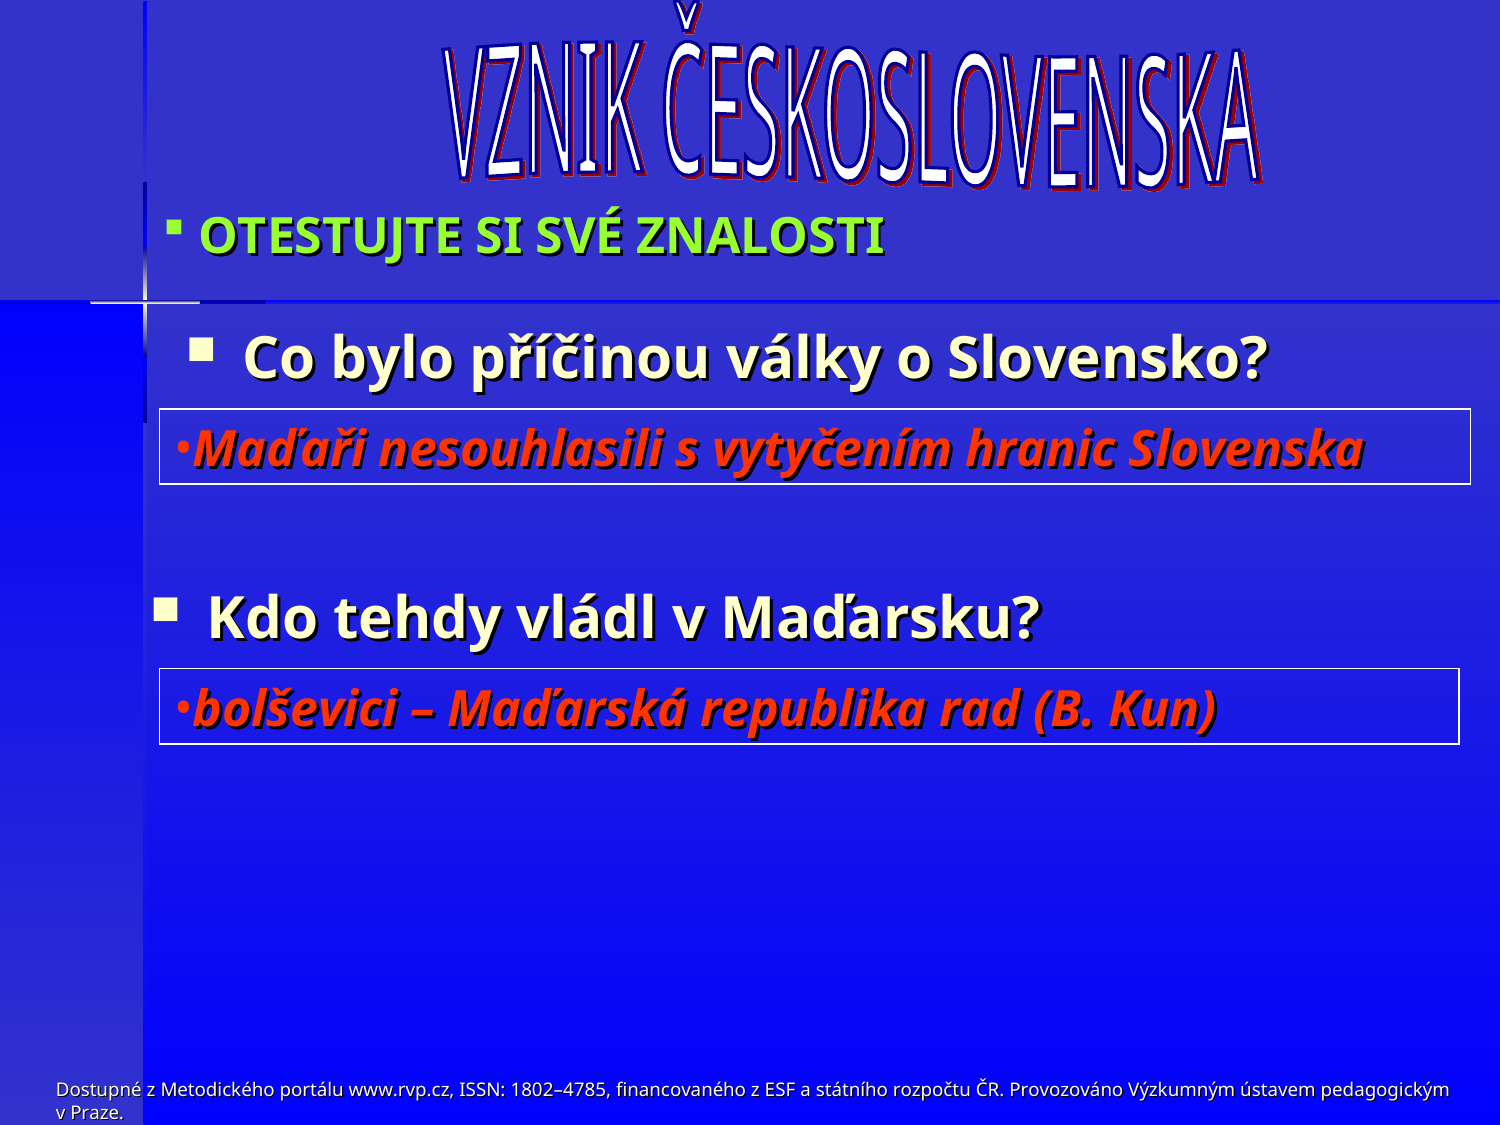

VZNIK ČESKOSLOVENSKA
 OTESTUJTE SI SVÉ ZNALOSTI
# Co bylo příčinou války o Slovensko?
Maďaři nesouhlasili s vytyčením hranic Slovenska
Kdo tehdy vládl v Maďarsku?
bolševici – Maďarská republika rad (B. Kun)
Dostupné z Metodického portálu www.rvp.cz, ISSN: 1802–4785, financovaného z ESF a státního rozpočtu ČR. Provozováno Výzkumným ústavem pedagogickým v Praze.